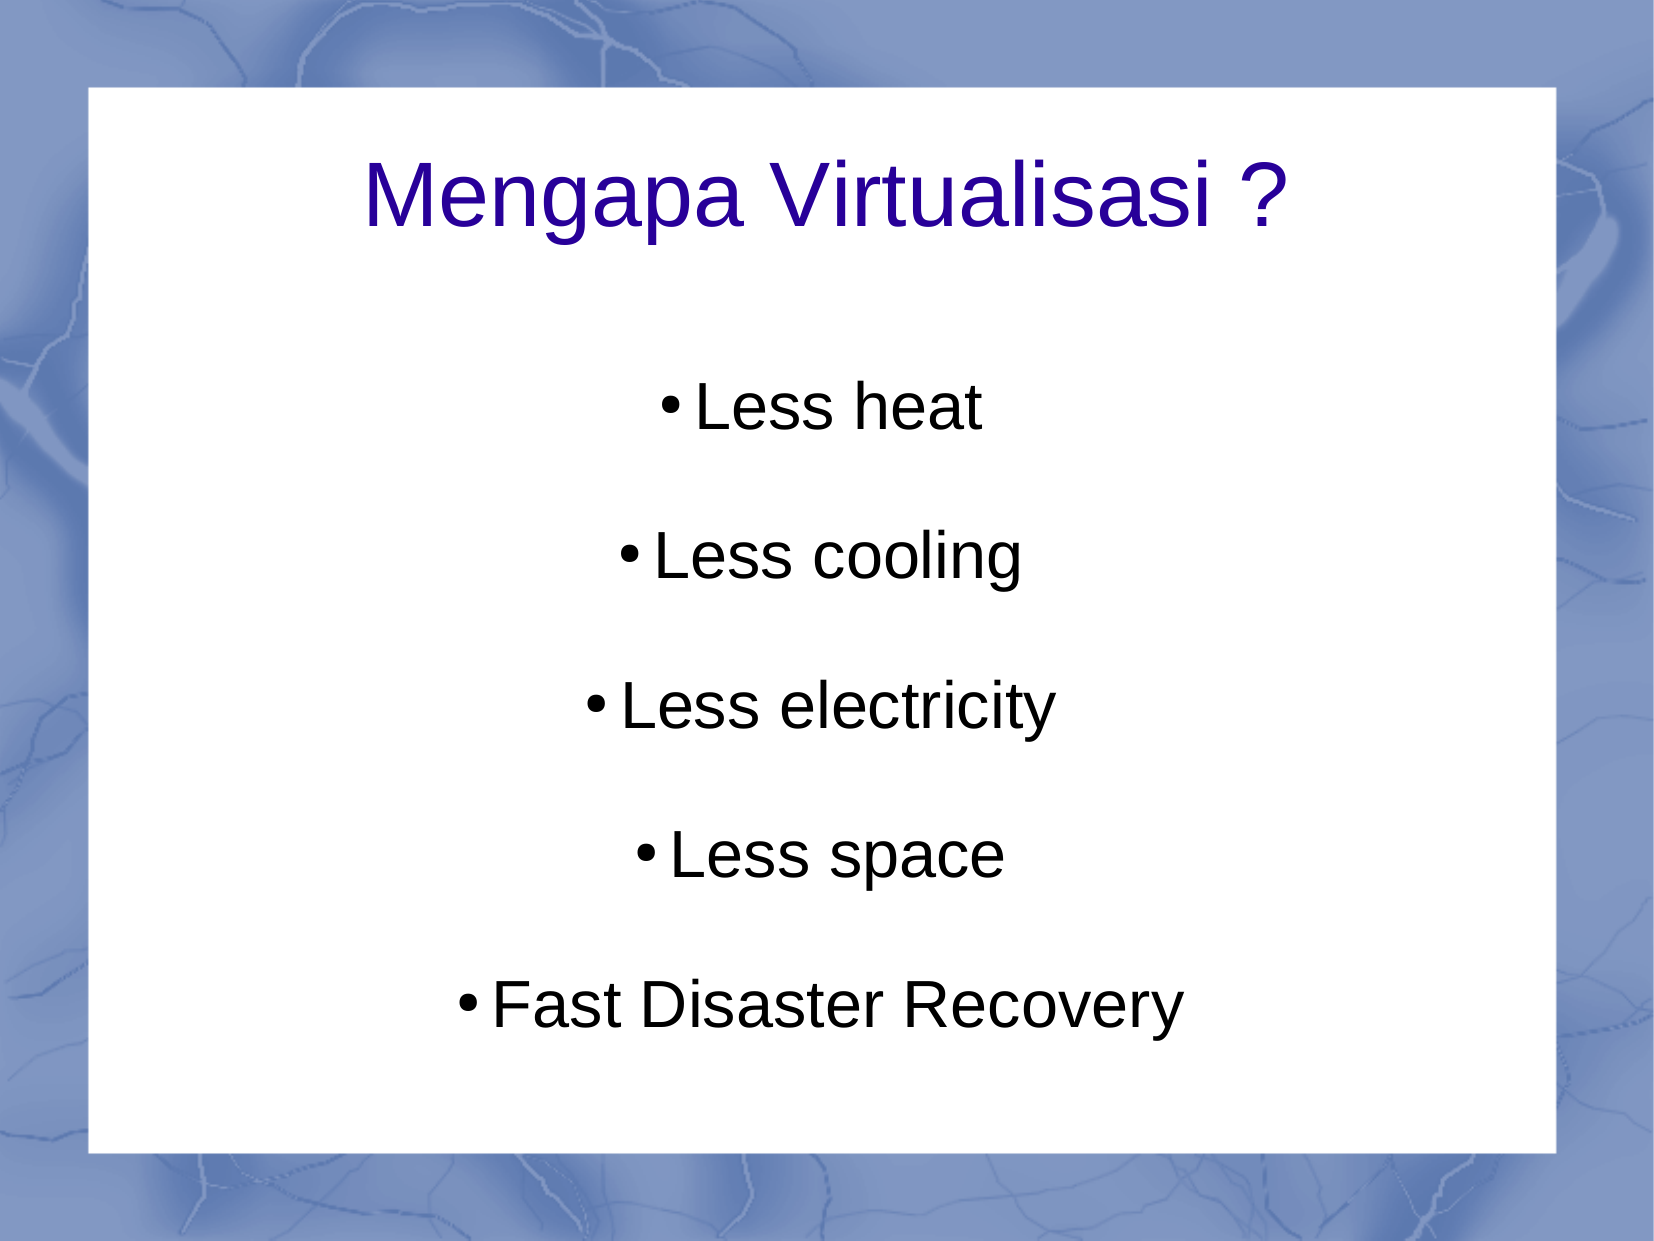

# Mengapa Virtualisasi ?
Less heat
Less cooling
Less electricity
Less space
Fast Disaster Recovery